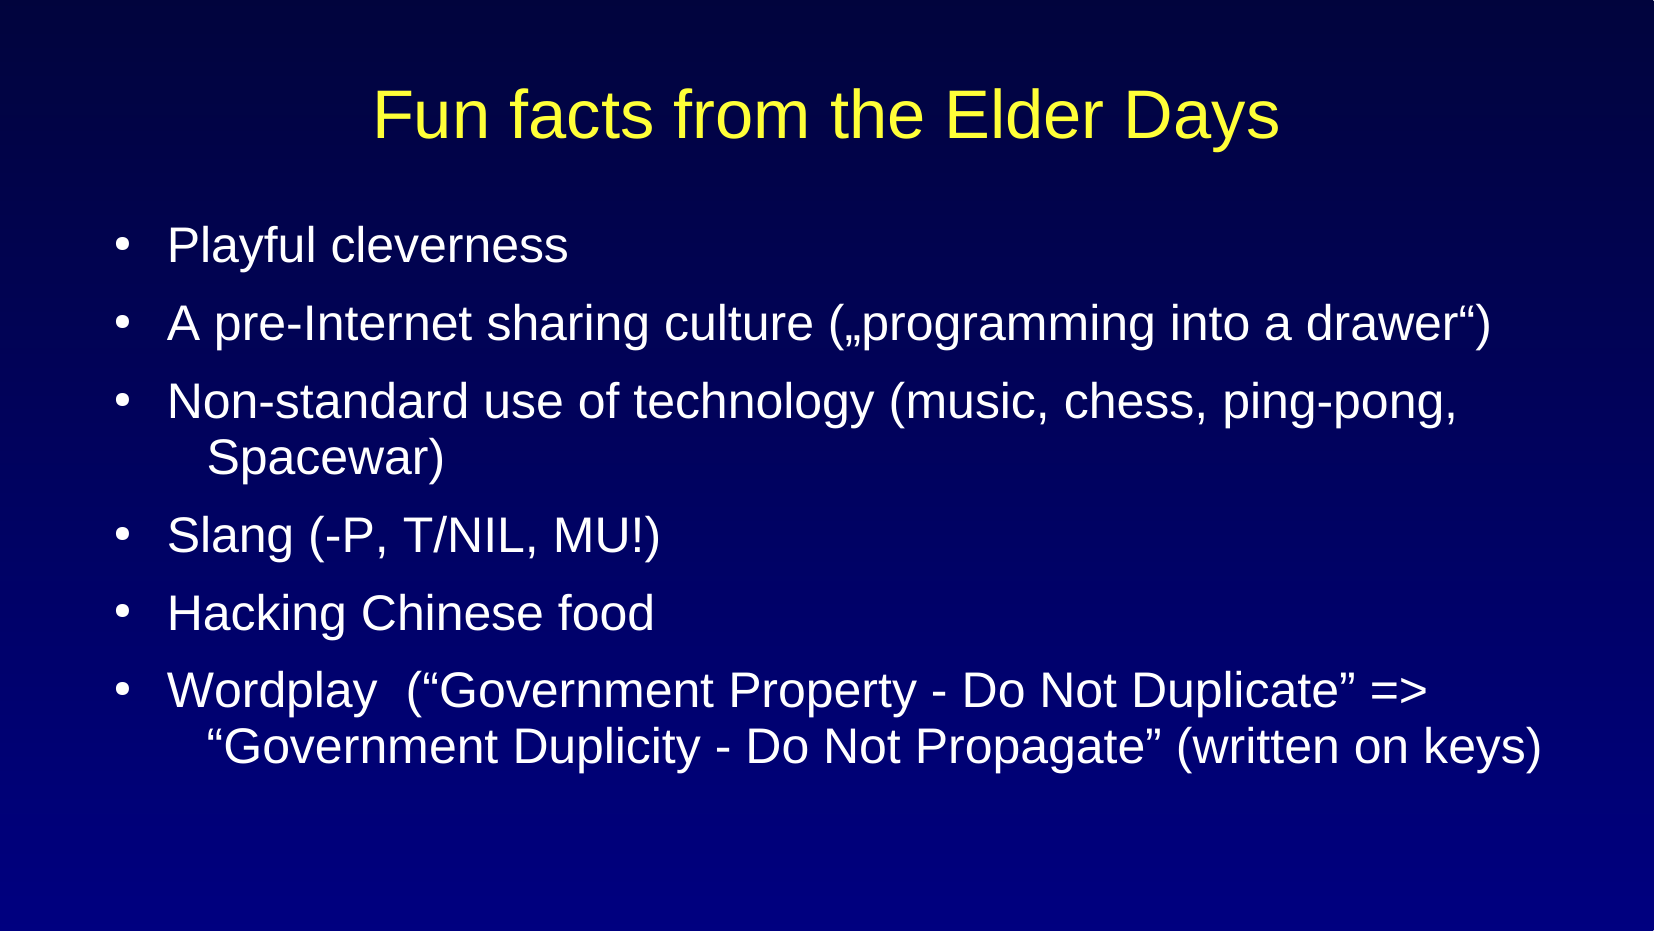

# Fun facts from the Elder Days
Playful cleverness
A pre-Internet sharing culture („programming into a drawer“)
Non-standard use of technology (music, chess, ping-pong, Spacewar)
Slang (-P, T/NIL, MU!)
Hacking Chinese food
Wordplay (“Government Property - Do Not Duplicate” => “Government Duplicity - Do Not Propagate” (written on keys)